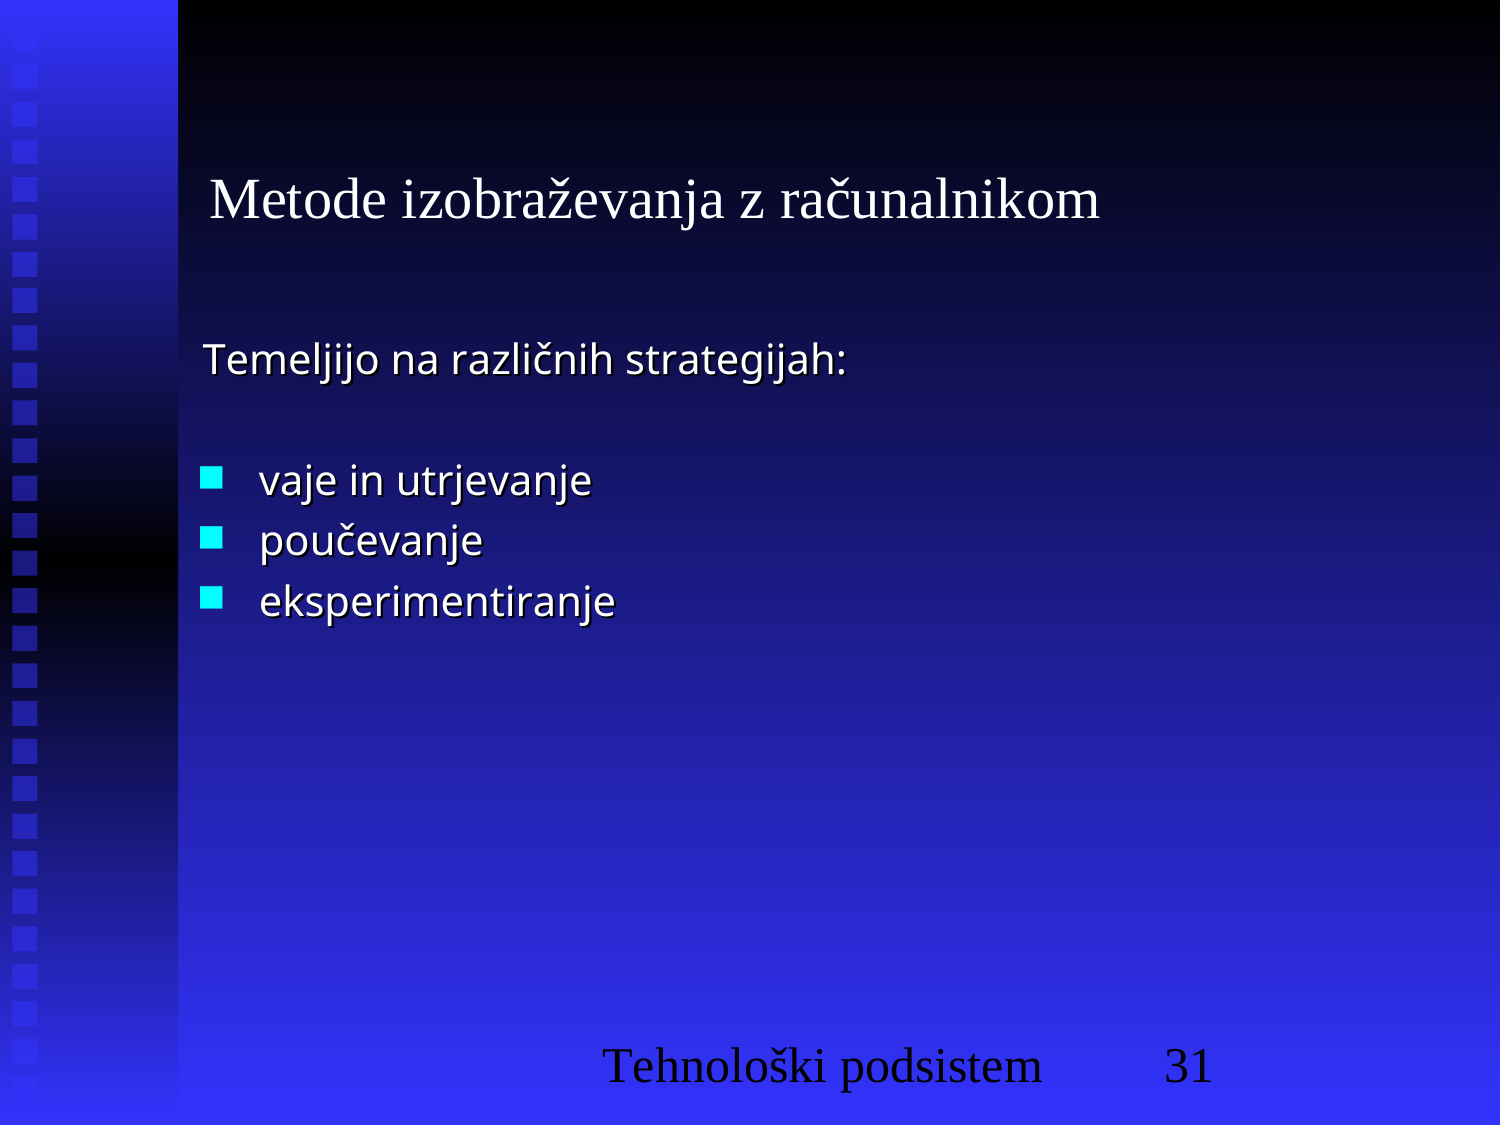

# Metode izobraževanja z računalnikom
Temeljijo na različnih strategijah:
vaje in utrjevanje
poučevanje
eksperimentiranje
Tehnološki podsistem
31